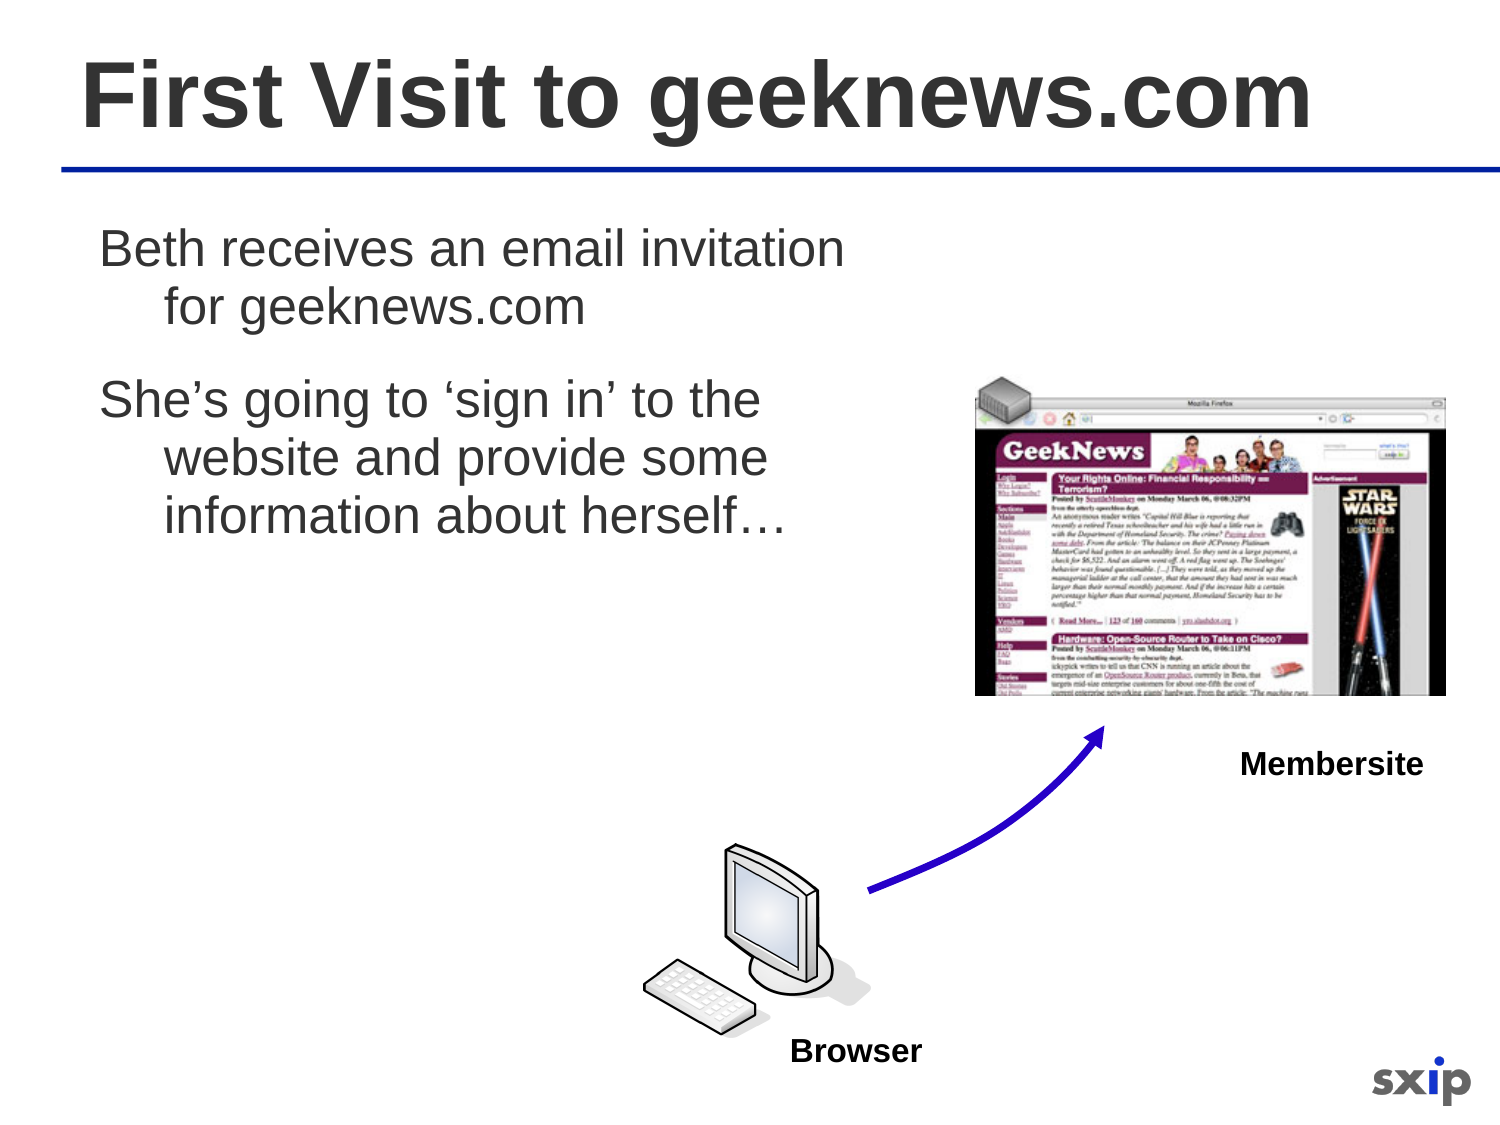

# First Visit to geeknews.com
Beth receives an email invitation for geeknews.com
She’s going to ‘sign in’ to the website and provide some information about herself…
Membersite
Browser